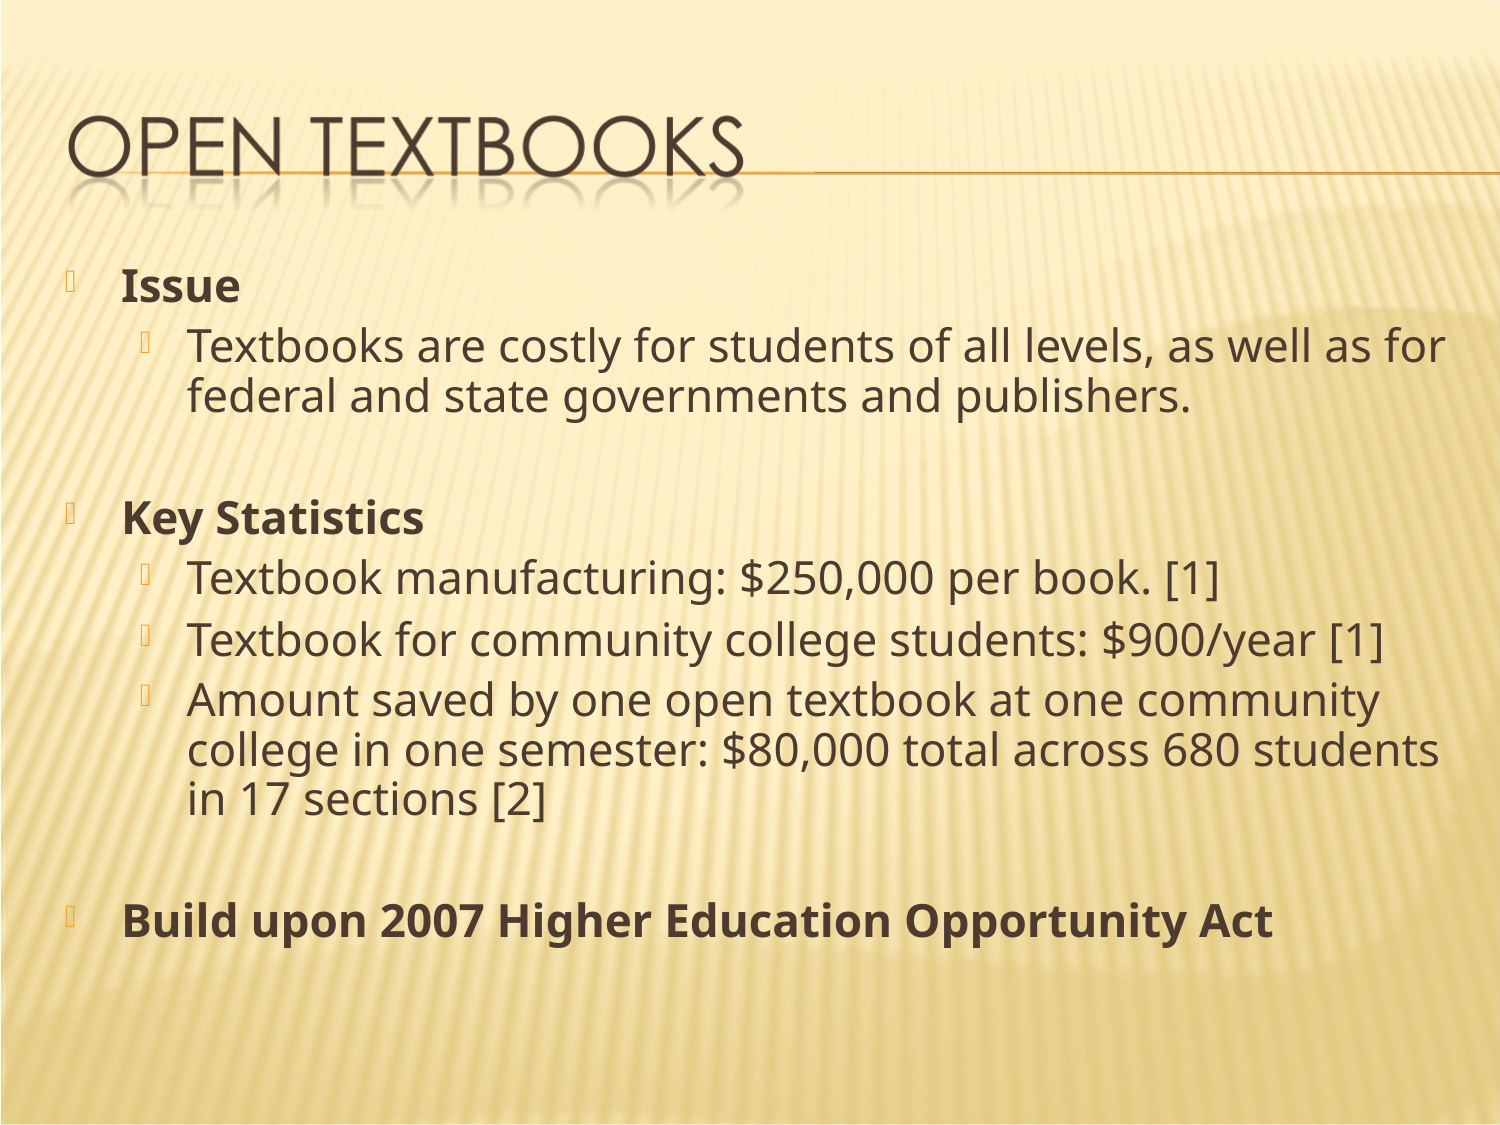

# Issue
Textbooks are costly for students of all levels, as well as for federal and state governments and publishers.
Key Statistics
Textbook manufacturing: $250,000 per book. [1]
Textbook for community college students: $900/year [1]
Amount saved by one open textbook at one community college in one semester: $80,000 total across 680 students in 17 sections [2]
Build upon 2007 Higher Education Opportunity Act